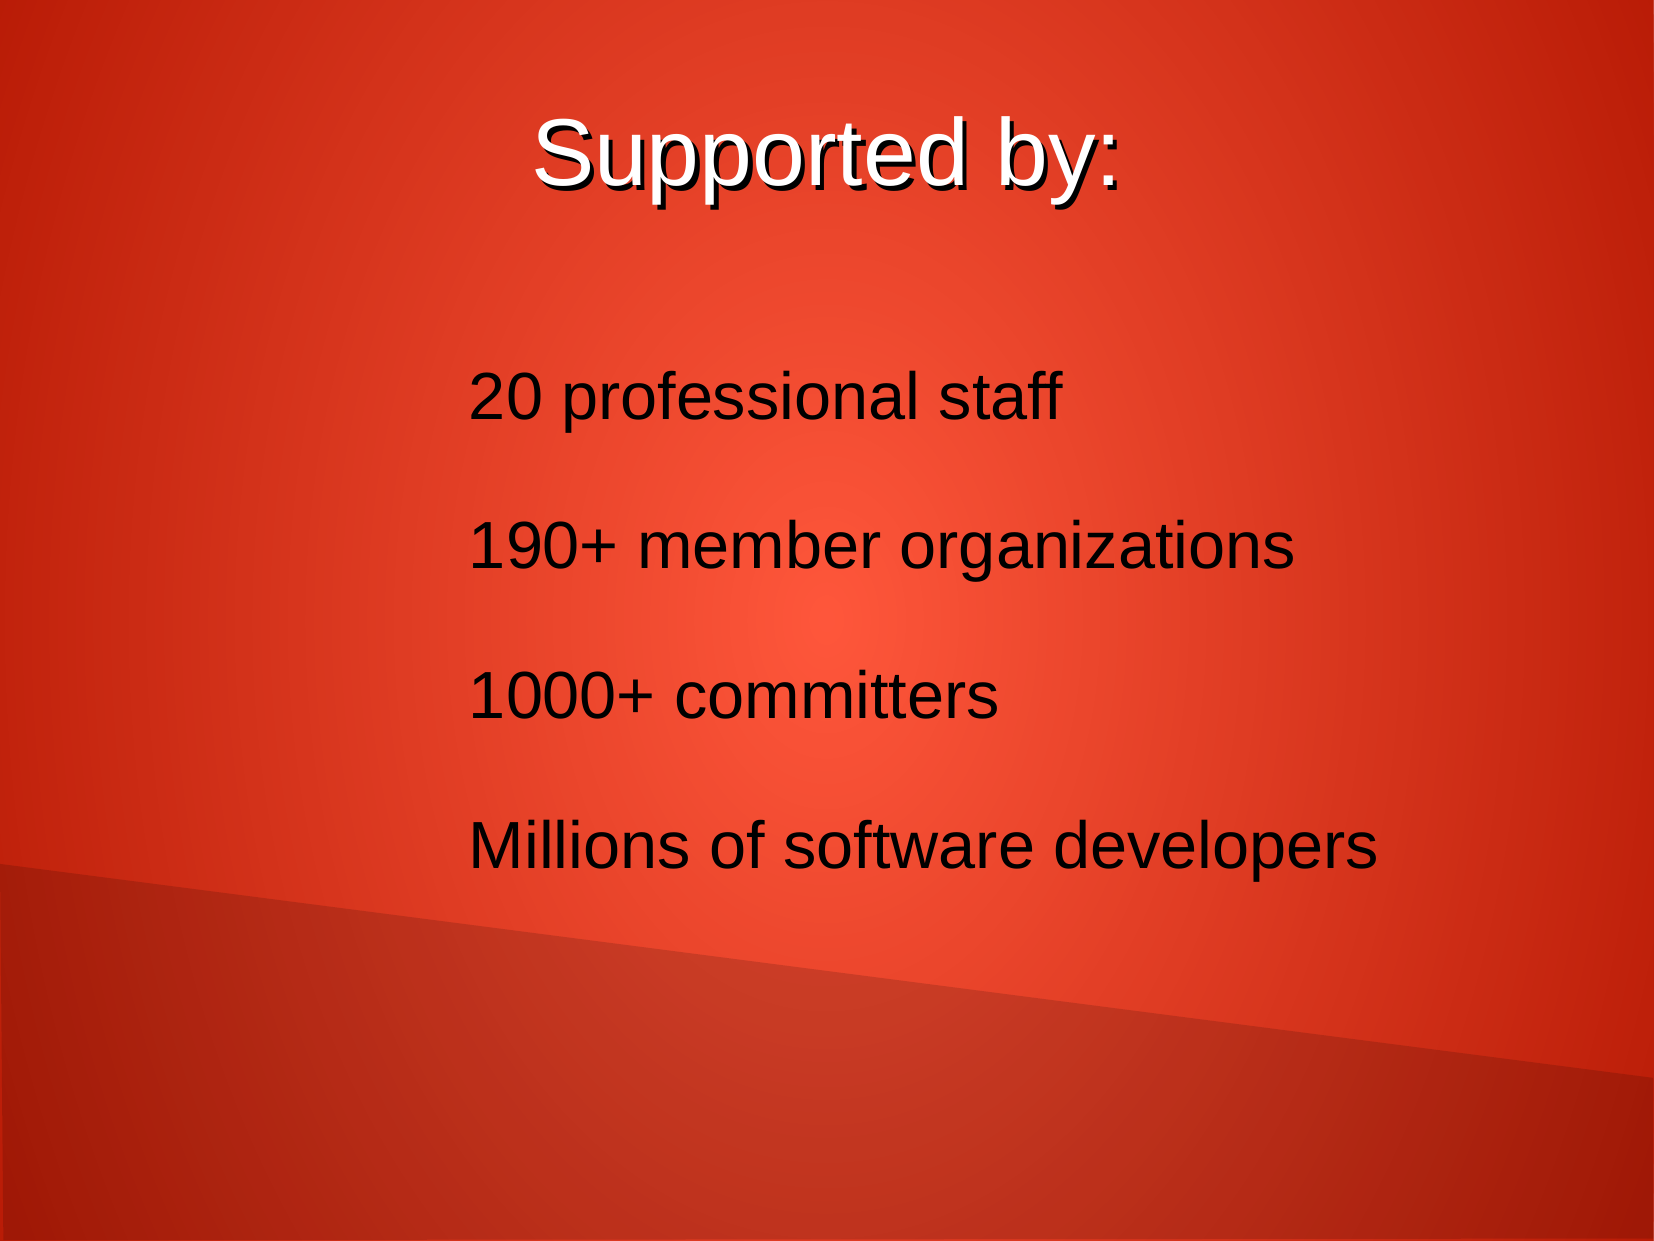

Supported by:
# 20 professional staff
		190+ member organizations
		1000+ committers
		Millions of software developers